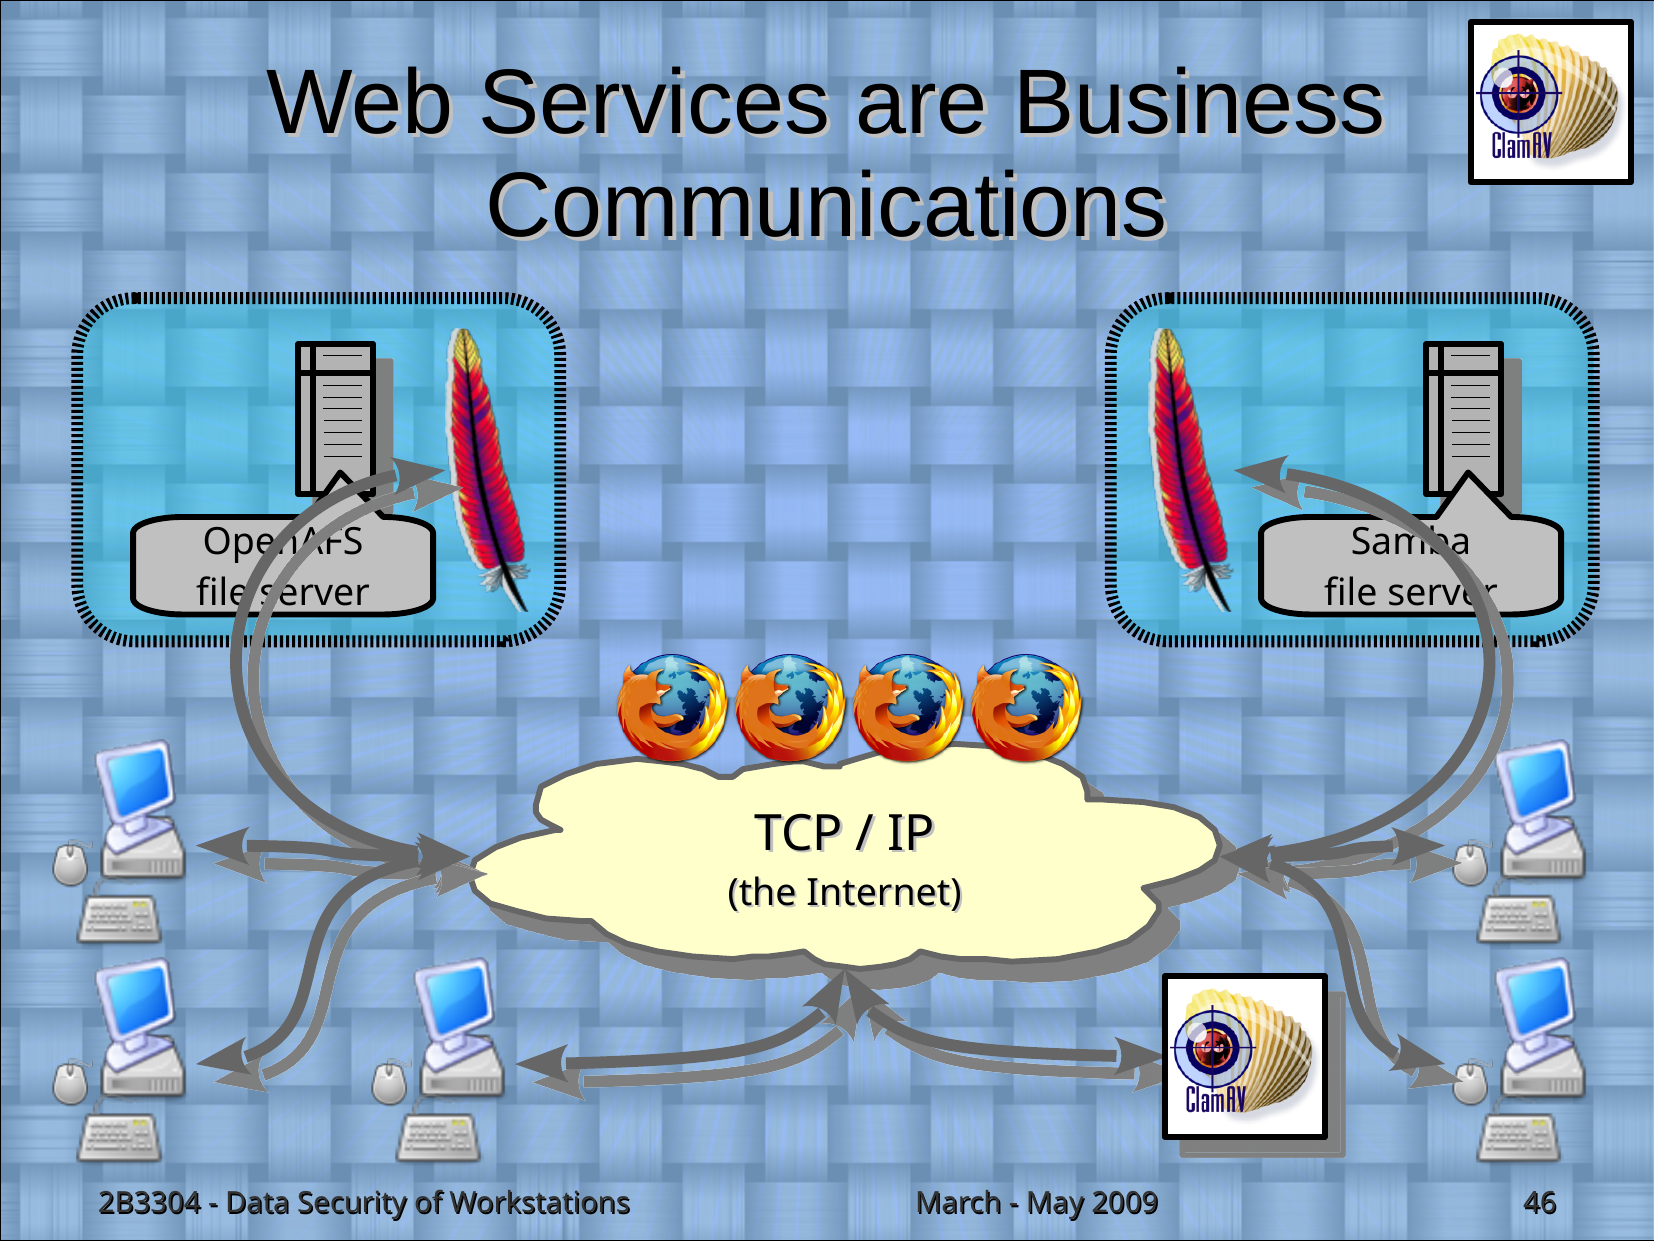

# Web Services are Business Communications
OpenAFS
file server
Samba
file server
TCP / IP
(the Internet)